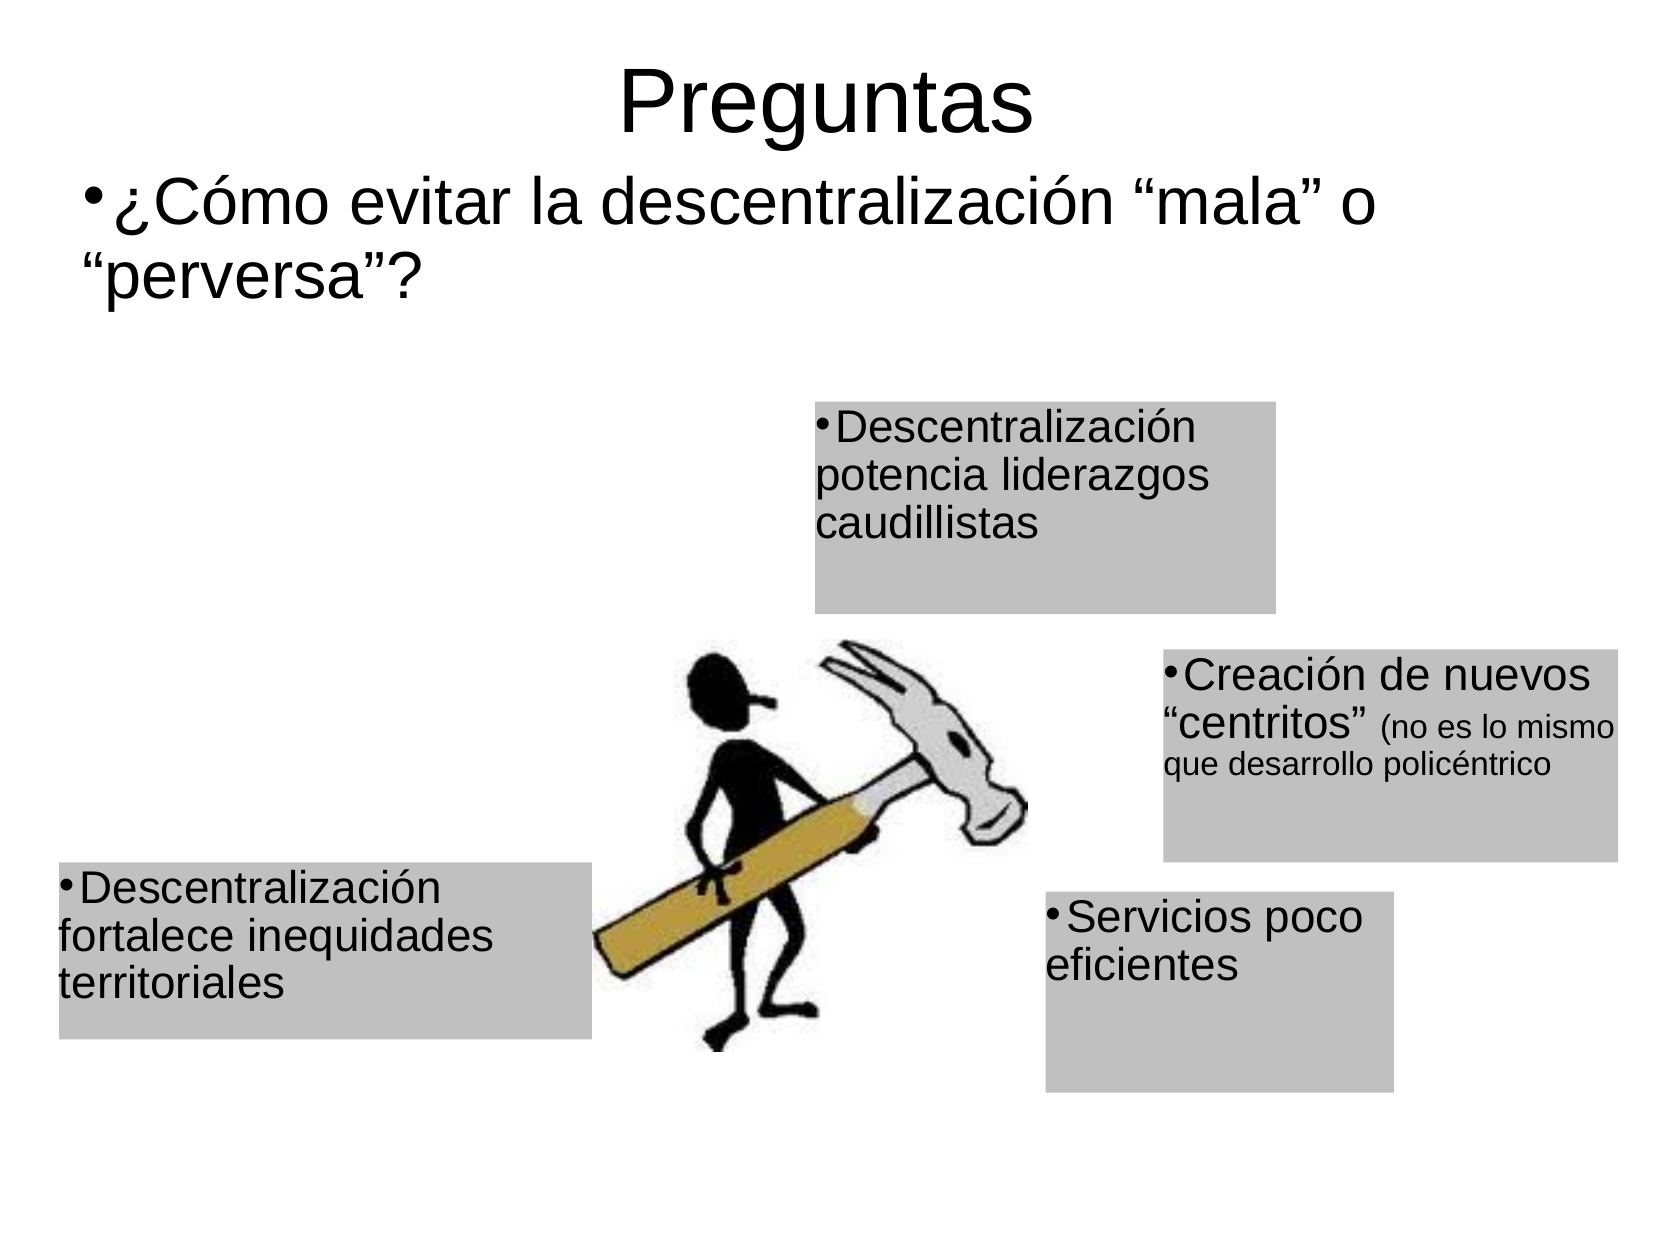

# Preguntas
¿Cómo evitar la descentralización “mala” o “perversa”?
Descentralización potencia liderazgos caudillistas
Creación de nuevos “centritos” (no es lo mismo que desarrollo policéntrico
Descentralización fortalece inequidades territoriales
Servicios poco eficientes